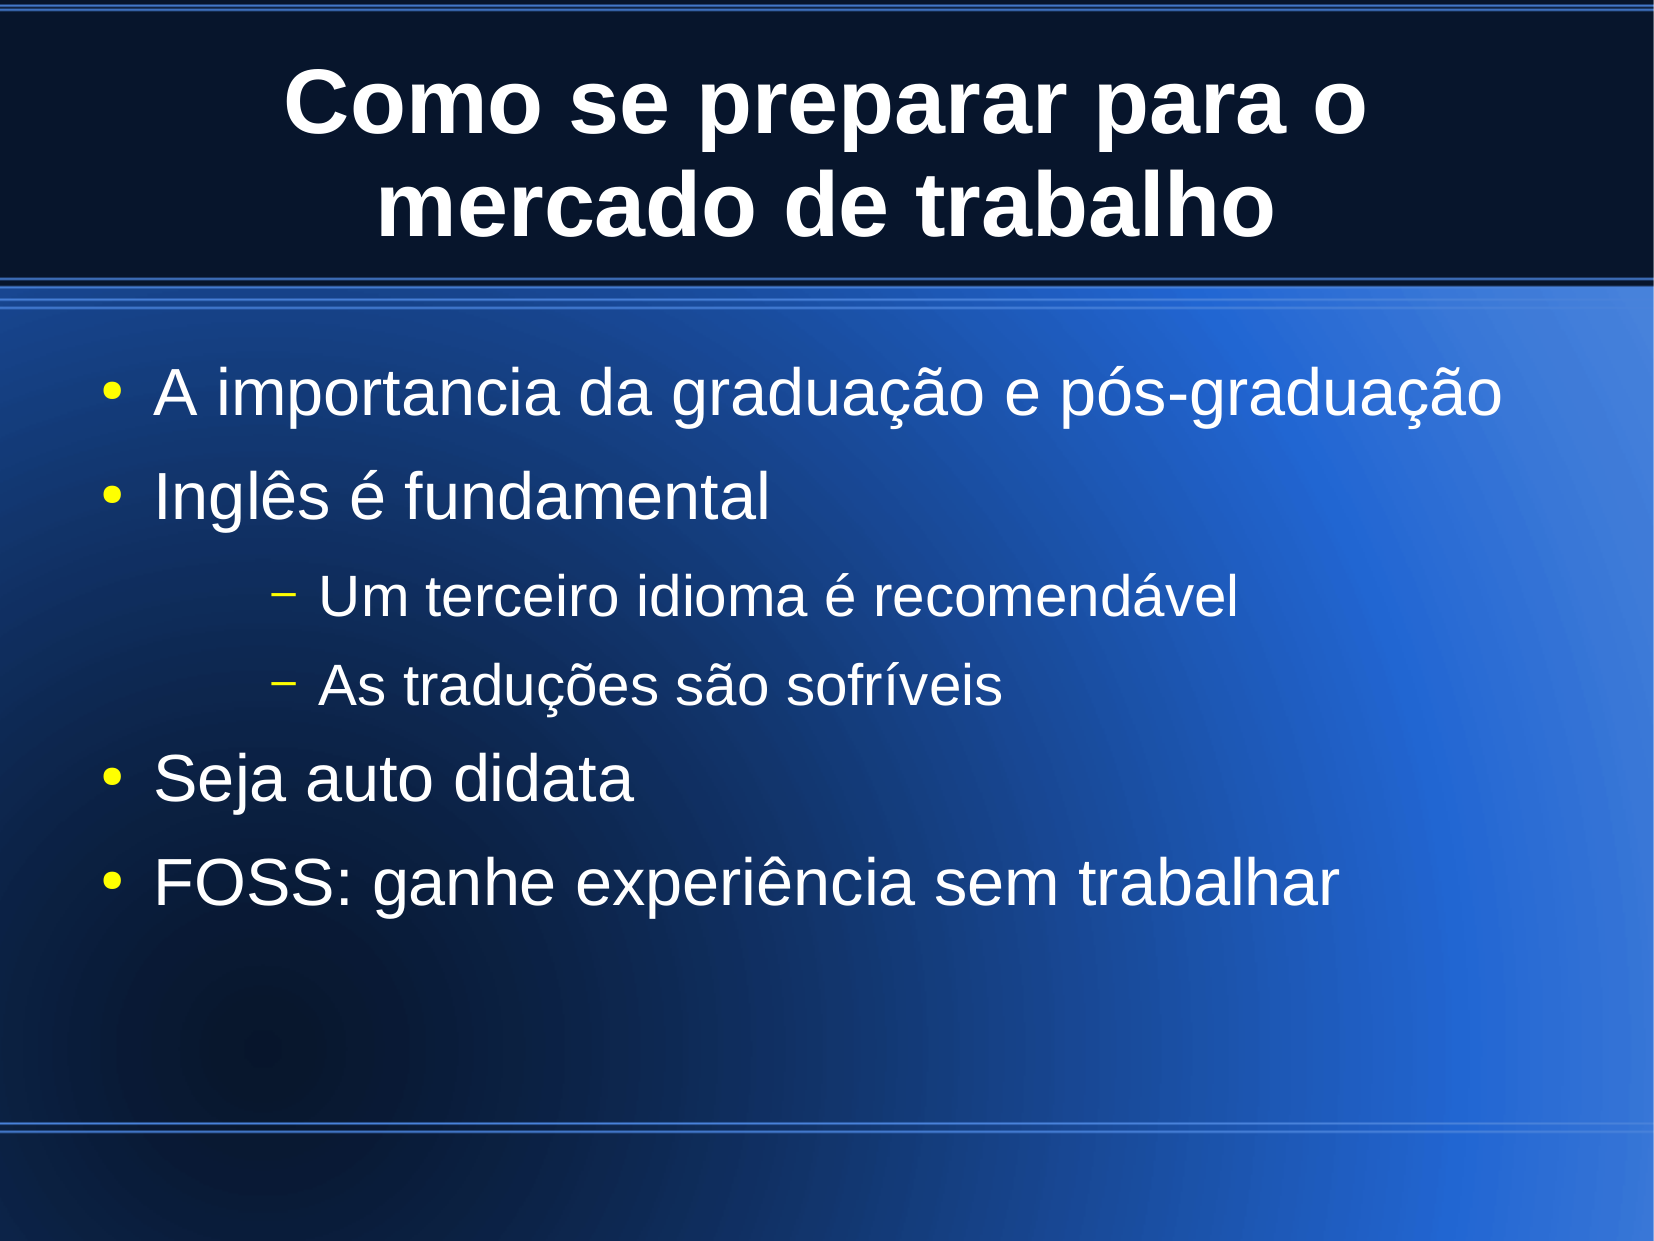

# Como se preparar para o mercado de trabalho
A importancia da graduação e pós-graduação
Inglês é fundamental
Um terceiro idioma é recomendável
As traduções são sofríveis
Seja auto didata
FOSS: ganhe experiência sem trabalhar